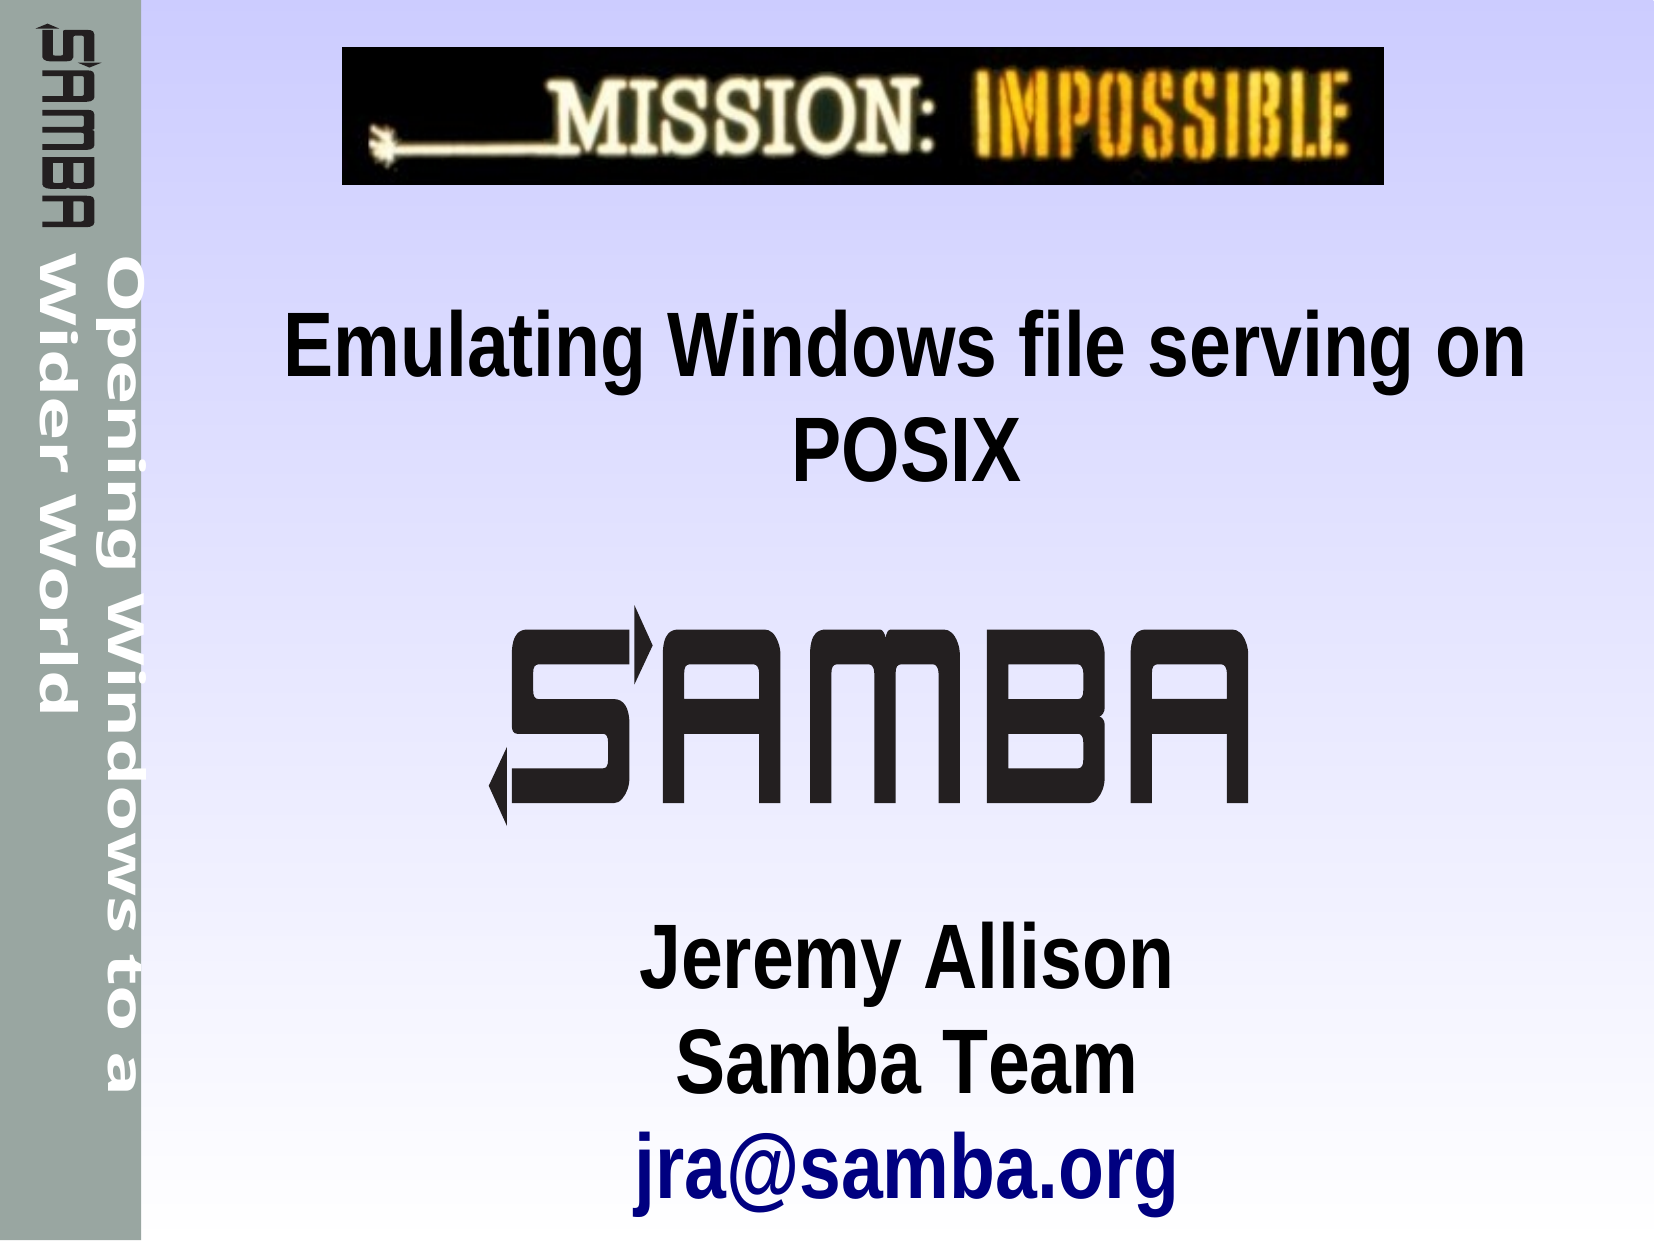

# Emulating Windows file serving on POSIX
Jeremy Allison
Samba Team
jra@samba.org